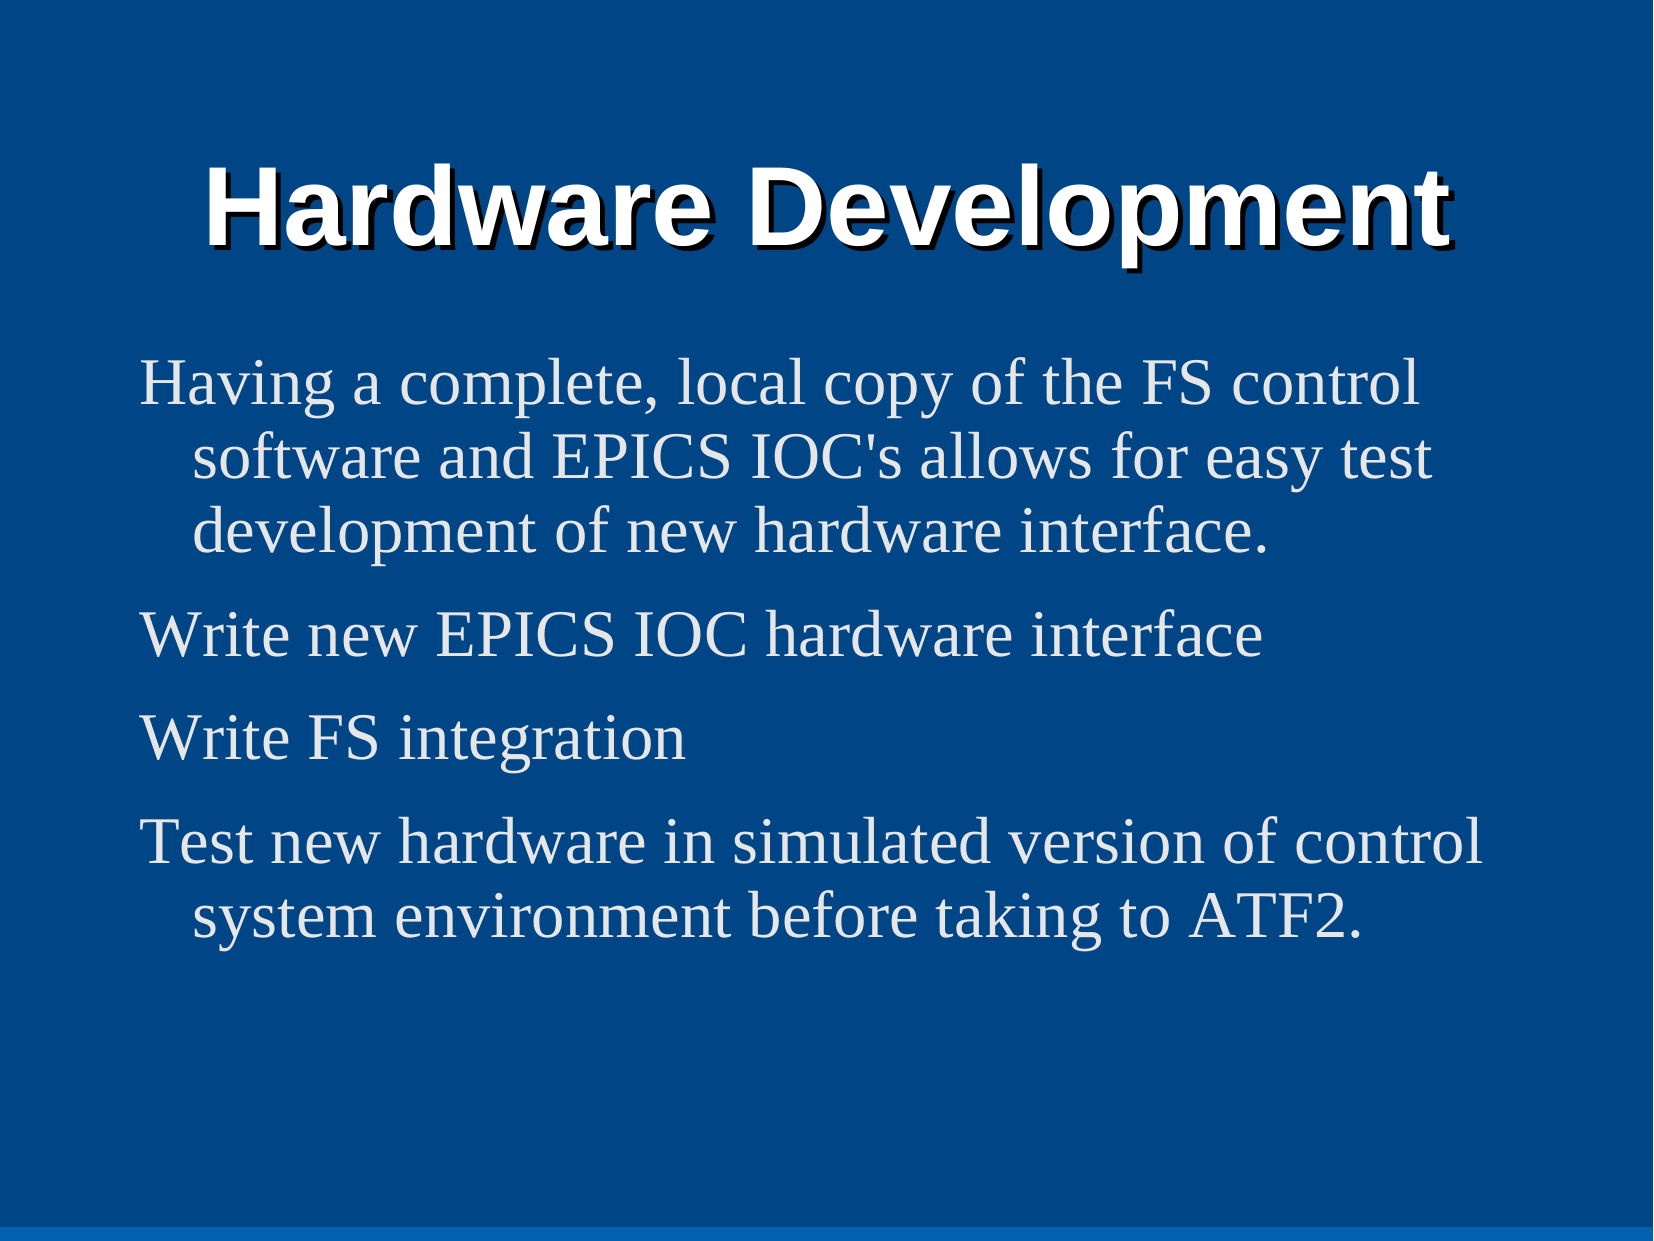

# Hardware Development
Having a complete, local copy of the FS control software and EPICS IOC's allows for easy test development of new hardware interface.
Write new EPICS IOC hardware interface
Write FS integration
Test new hardware in simulated version of control system environment before taking to ATF2.